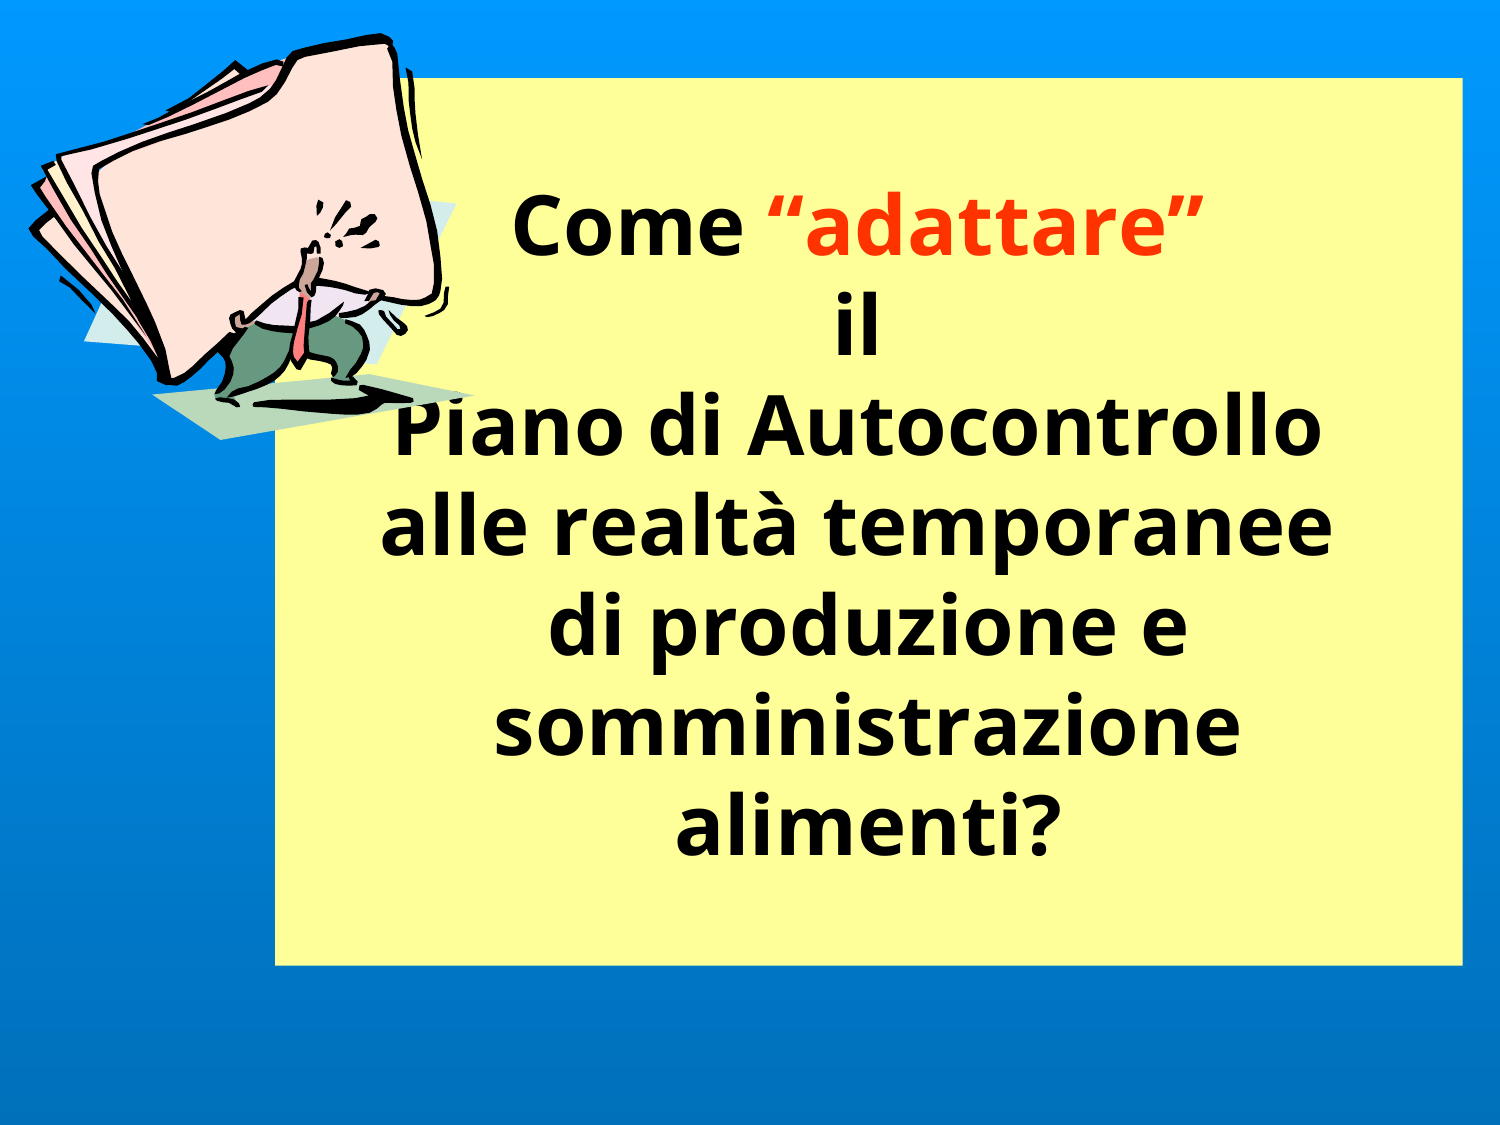

# Come “adattare” il Piano di Autocontrollo alle realtà temporanee di produzione e somministrazione alimenti?